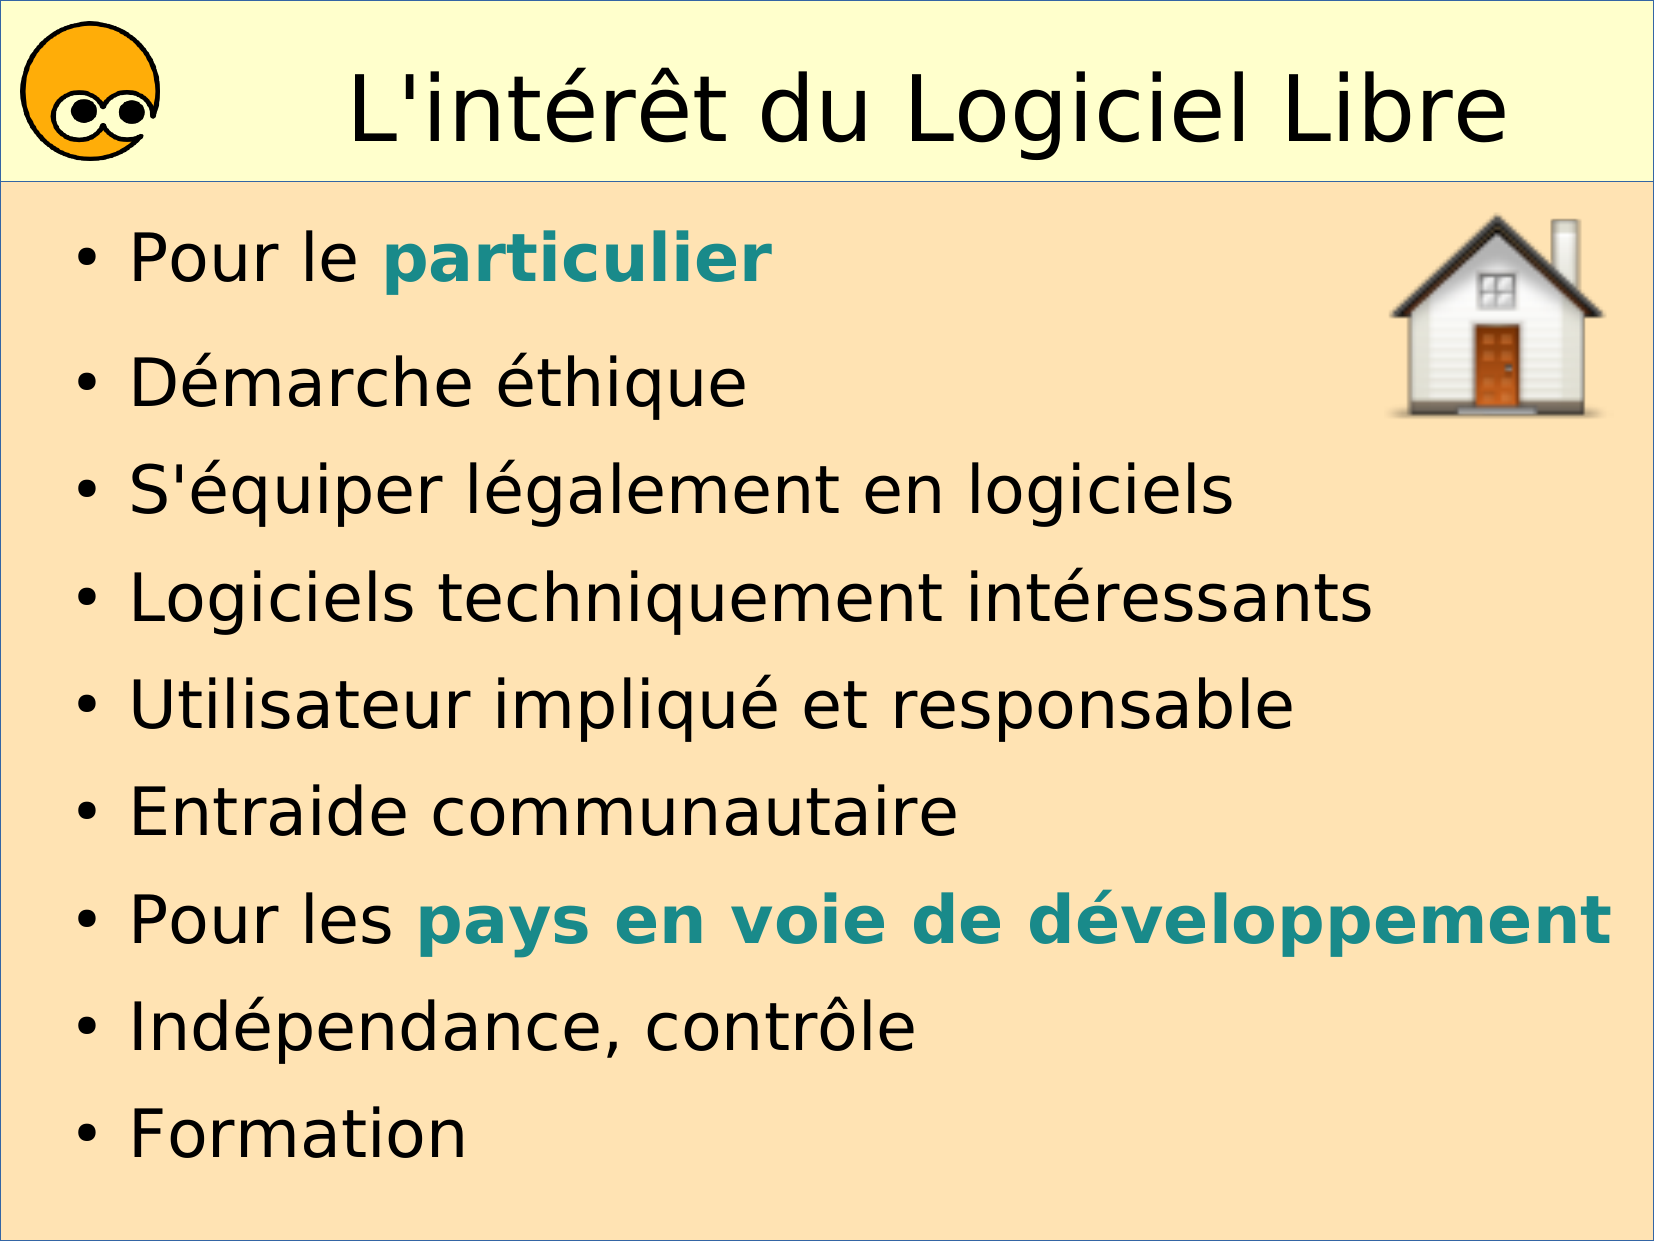

# L'intérêt du Logiciel Libre
Pour le particulier
Démarche éthique
S'équiper légalement en logiciels
Logiciels techniquement intéressants
Utilisateur impliqué et responsable
Entraide communautaire
Pour les pays en voie de développement
Indépendance, contrôle
Formation